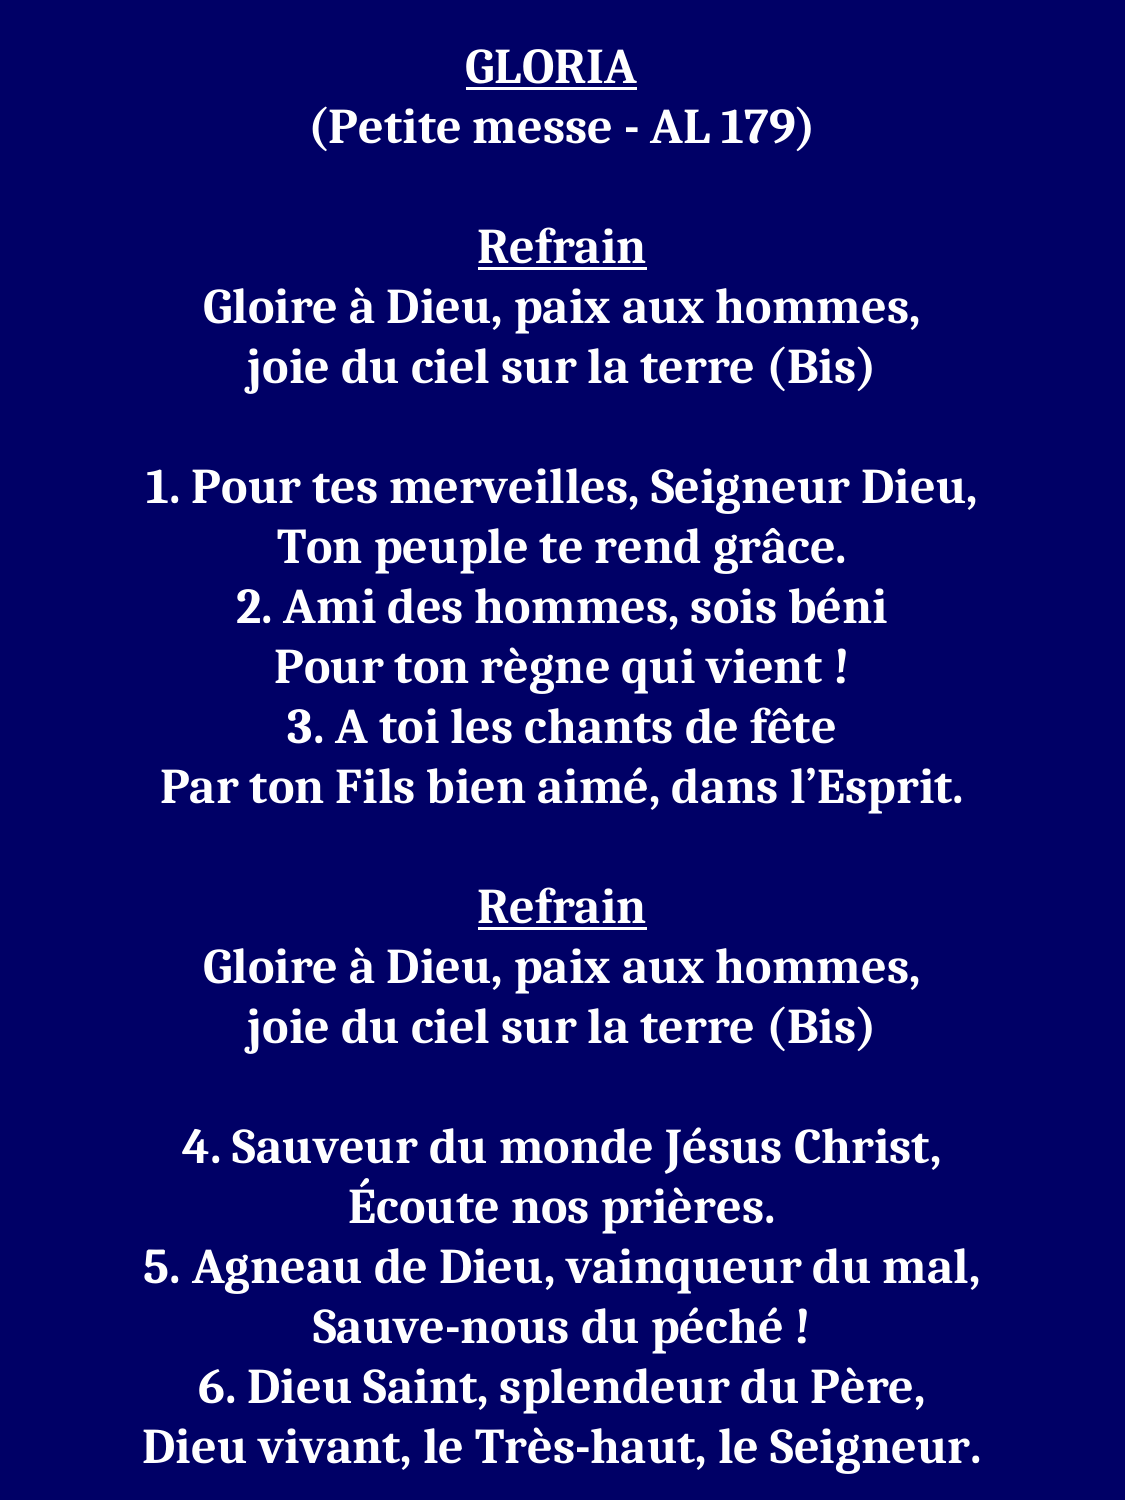

GLORIA
(Petite messe - AL 179)
Refrain
Gloire à Dieu, paix aux hommes,
joie du ciel sur la terre (Bis)
1. Pour tes merveilles, Seigneur Dieu,
Ton peuple te rend grâce.
2. Ami des hommes, sois béni
Pour ton règne qui vient !
3. A toi les chants de fête
Par ton Fils bien aimé, dans l’Esprit.
Refrain
Gloire à Dieu, paix aux hommes,
joie du ciel sur la terre (Bis)
4. Sauveur du monde Jésus Christ,
Écoute nos prières.
5. Agneau de Dieu, vainqueur du mal,
Sauve-nous du péché !
6. Dieu Saint, splendeur du Père,
Dieu vivant, le Très-haut, le Seigneur.